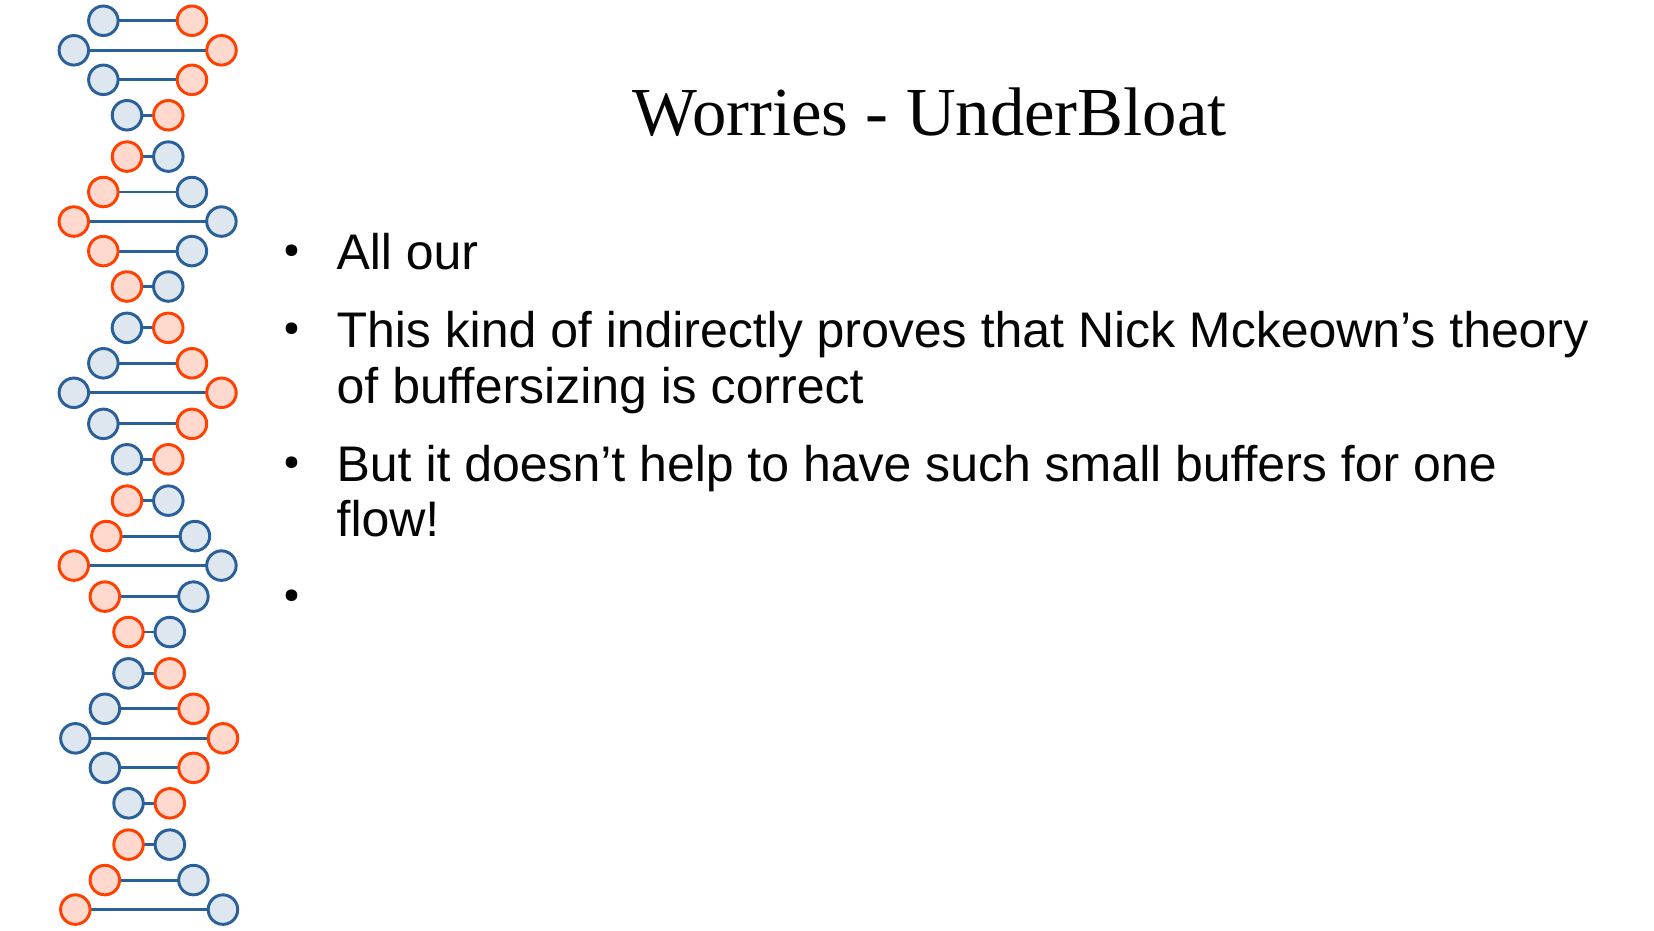

# Worries - UnderBloat
All our
This kind of indirectly proves that Nick Mckeown’s theory of buffersizing is correct
But it doesn’t help to have such small buffers for one flow!